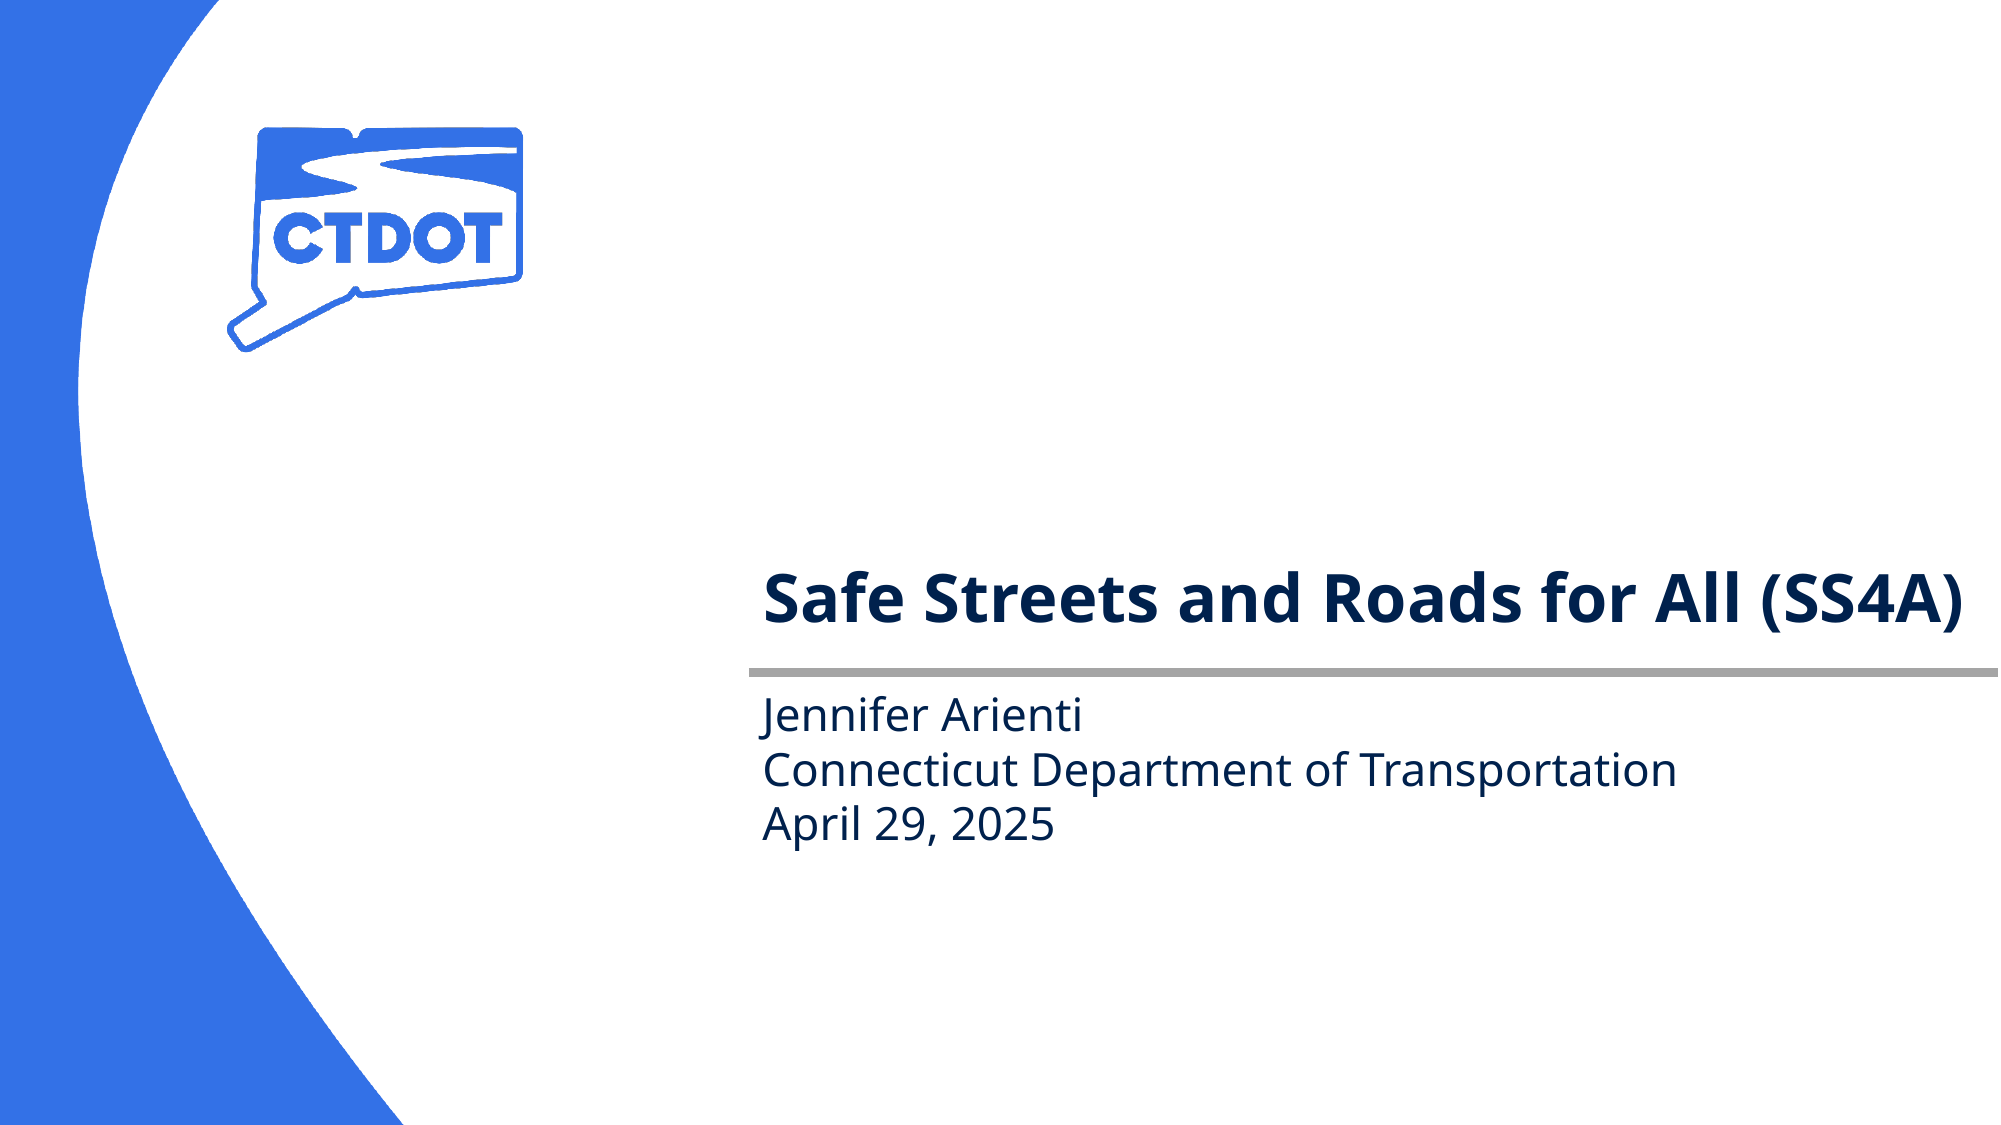

# Safe Streets and Roads for All (SS4A)
Jennifer Arienti
Connecticut Department of Transportation
April 29, 2025